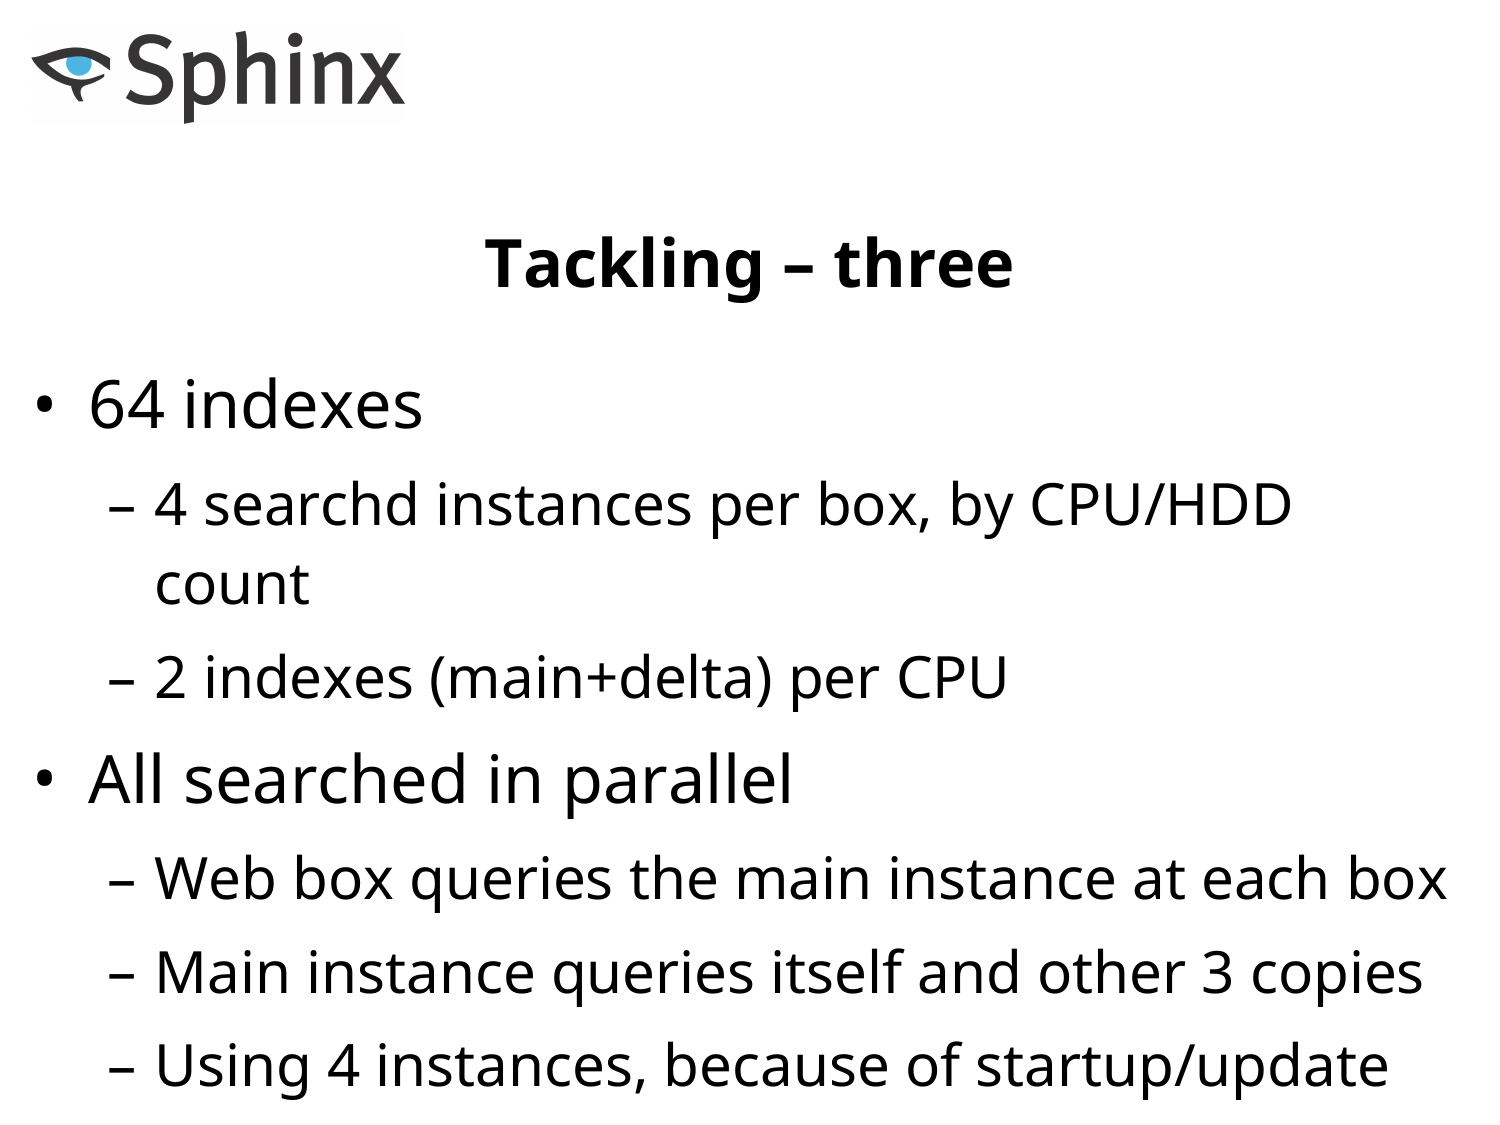

# Tackling – three
64 indexes
4 searchd instances per box, by CPU/HDD count
2 indexes (main+delta) per CPU
All searched in parallel
Web box queries the main instance at each box
Main instance queries itself and other 3 copies
Using 4 instances, because of startup/update
Using plain HDDs, because of IO stepping